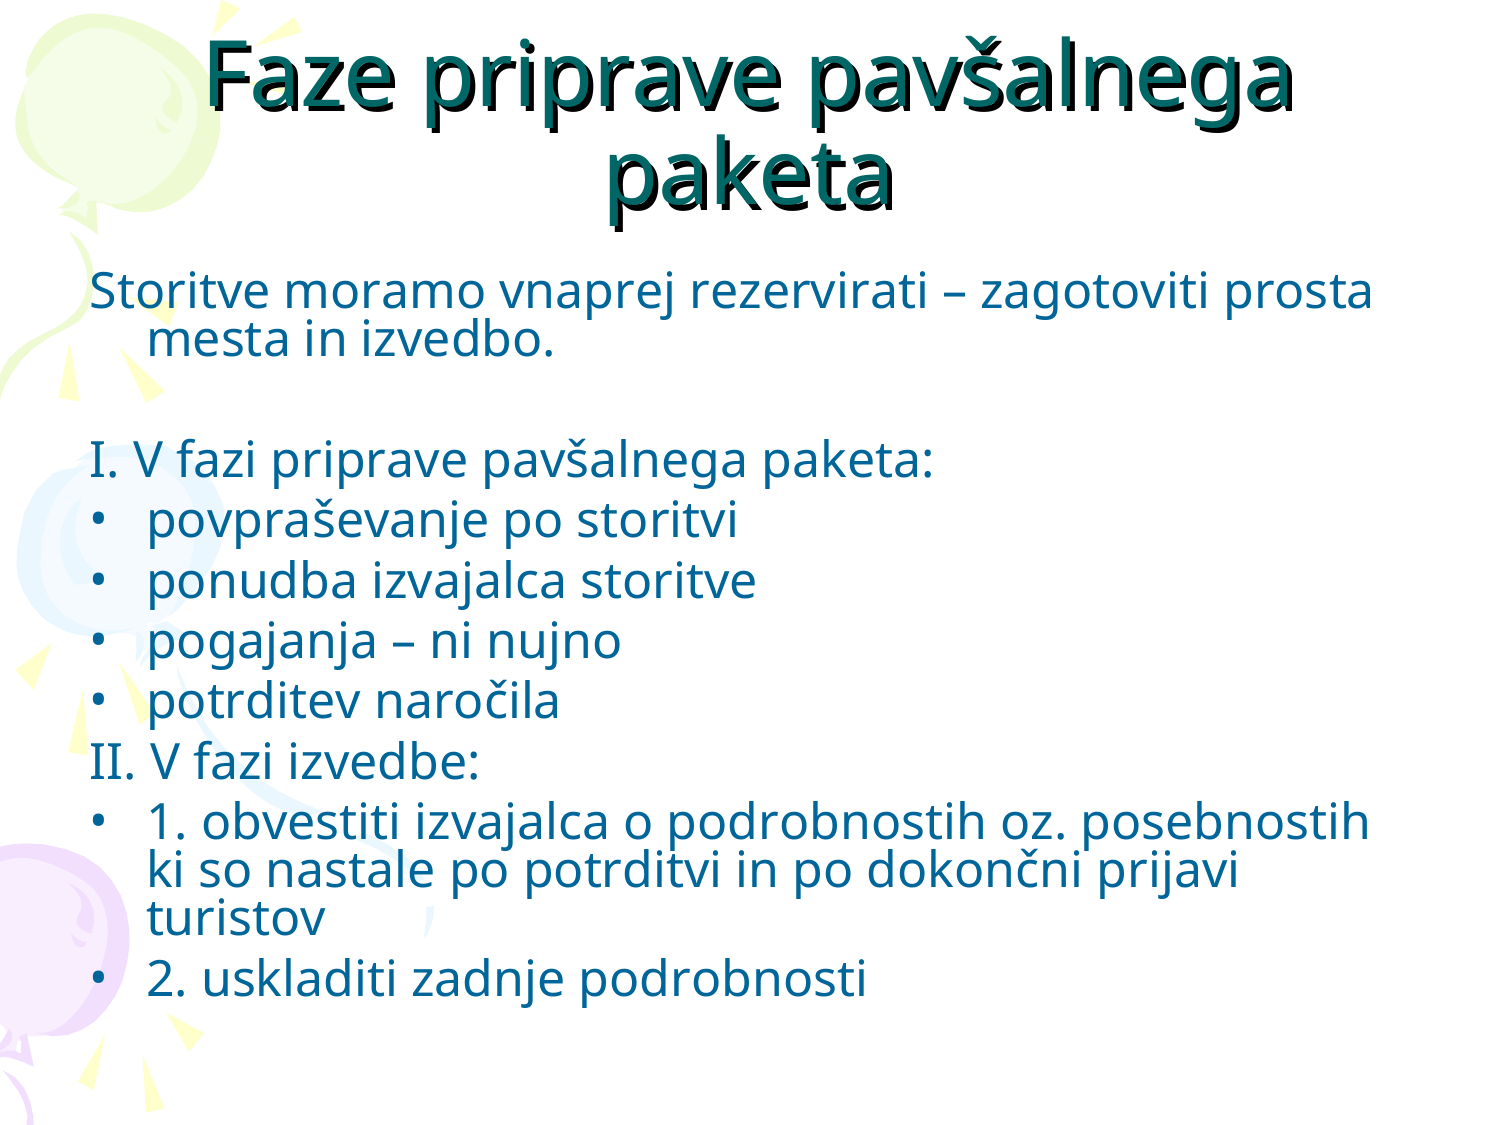

# Faze priprave pavšalnega paketa
Storitve moramo vnaprej rezervirati – zagotoviti prosta mesta in izvedbo.
I. V fazi priprave pavšalnega paketa:
povpraševanje po storitvi
ponudba izvajalca storitve
pogajanja – ni nujno
potrditev naročila
II. V fazi izvedbe:
1. obvestiti izvajalca o podrobnostih oz. posebnostih ki so nastale po potrditvi in po dokončni prijavi turistov
2. uskladiti zadnje podrobnosti